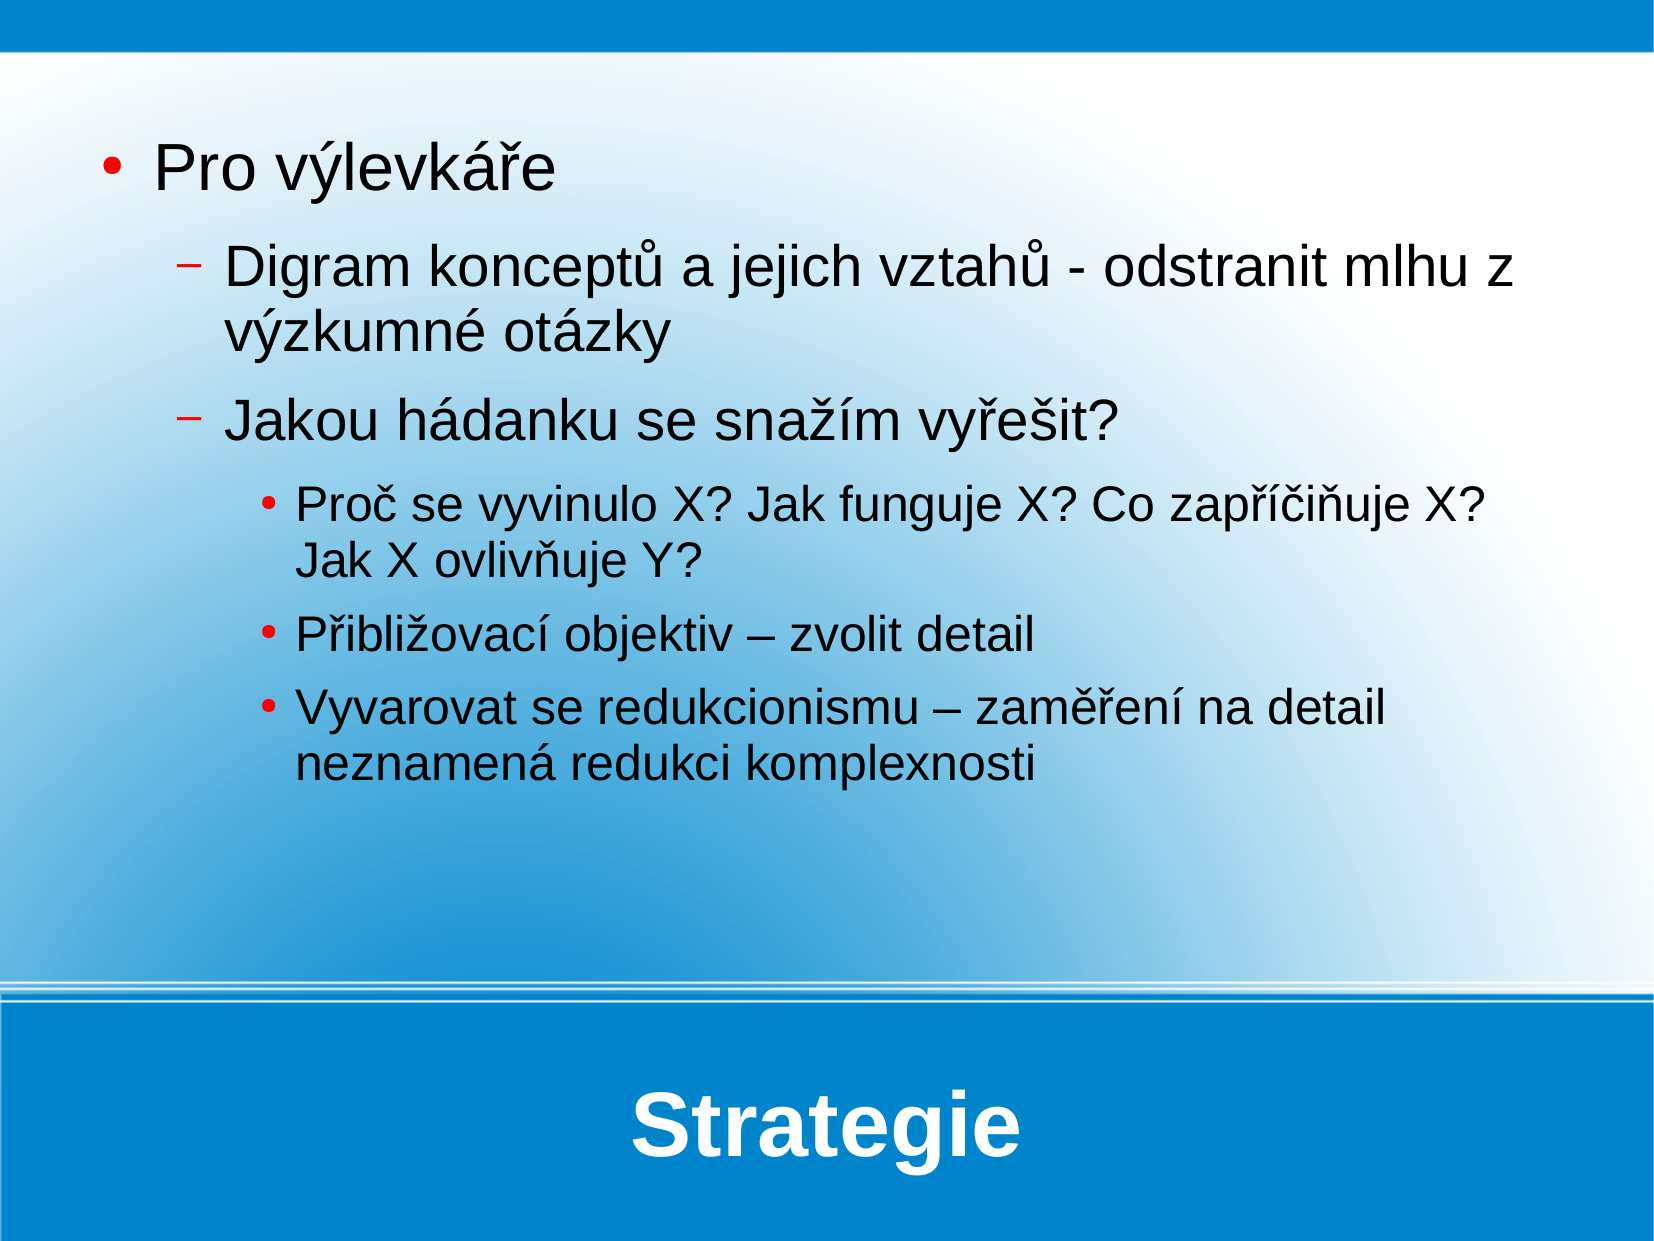

Pro výlevkáře
Digram konceptů a jejich vztahů - odstranit mlhu z výzkumné otázky
Jakou hádanku se snažím vyřešit?
Proč se vyvinulo X? Jak funguje X? Co zapříčiňuje X? Jak X ovlivňuje Y?
Přibližovací objektiv – zvolit detail
Vyvarovat se redukcionismu – zaměření na detail neznamená redukci komplexnosti
# Strategie